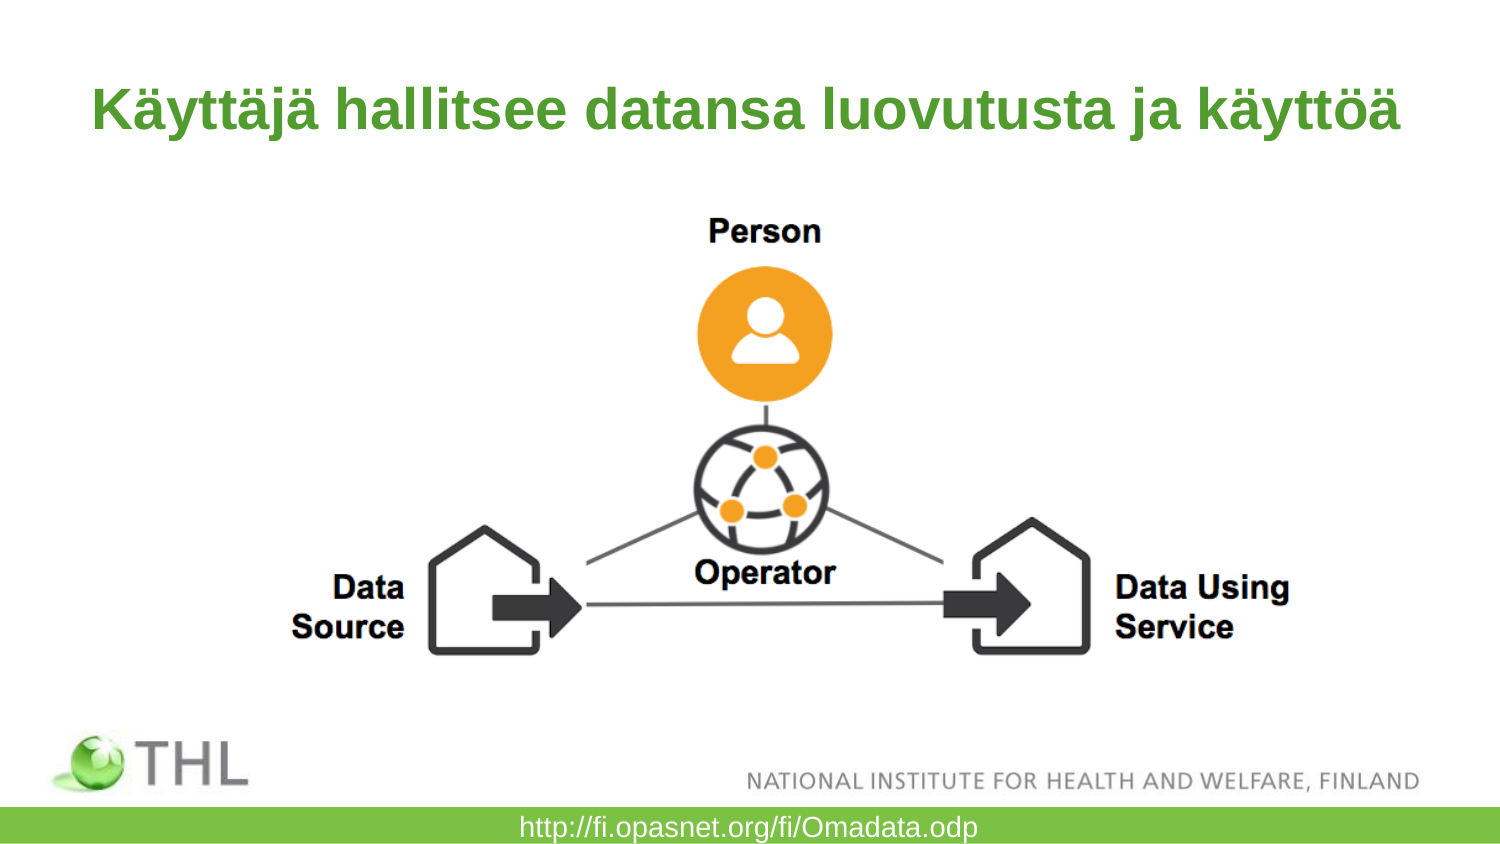

# Käyttäjä hallitsee datansa luovutusta ja käyttöä